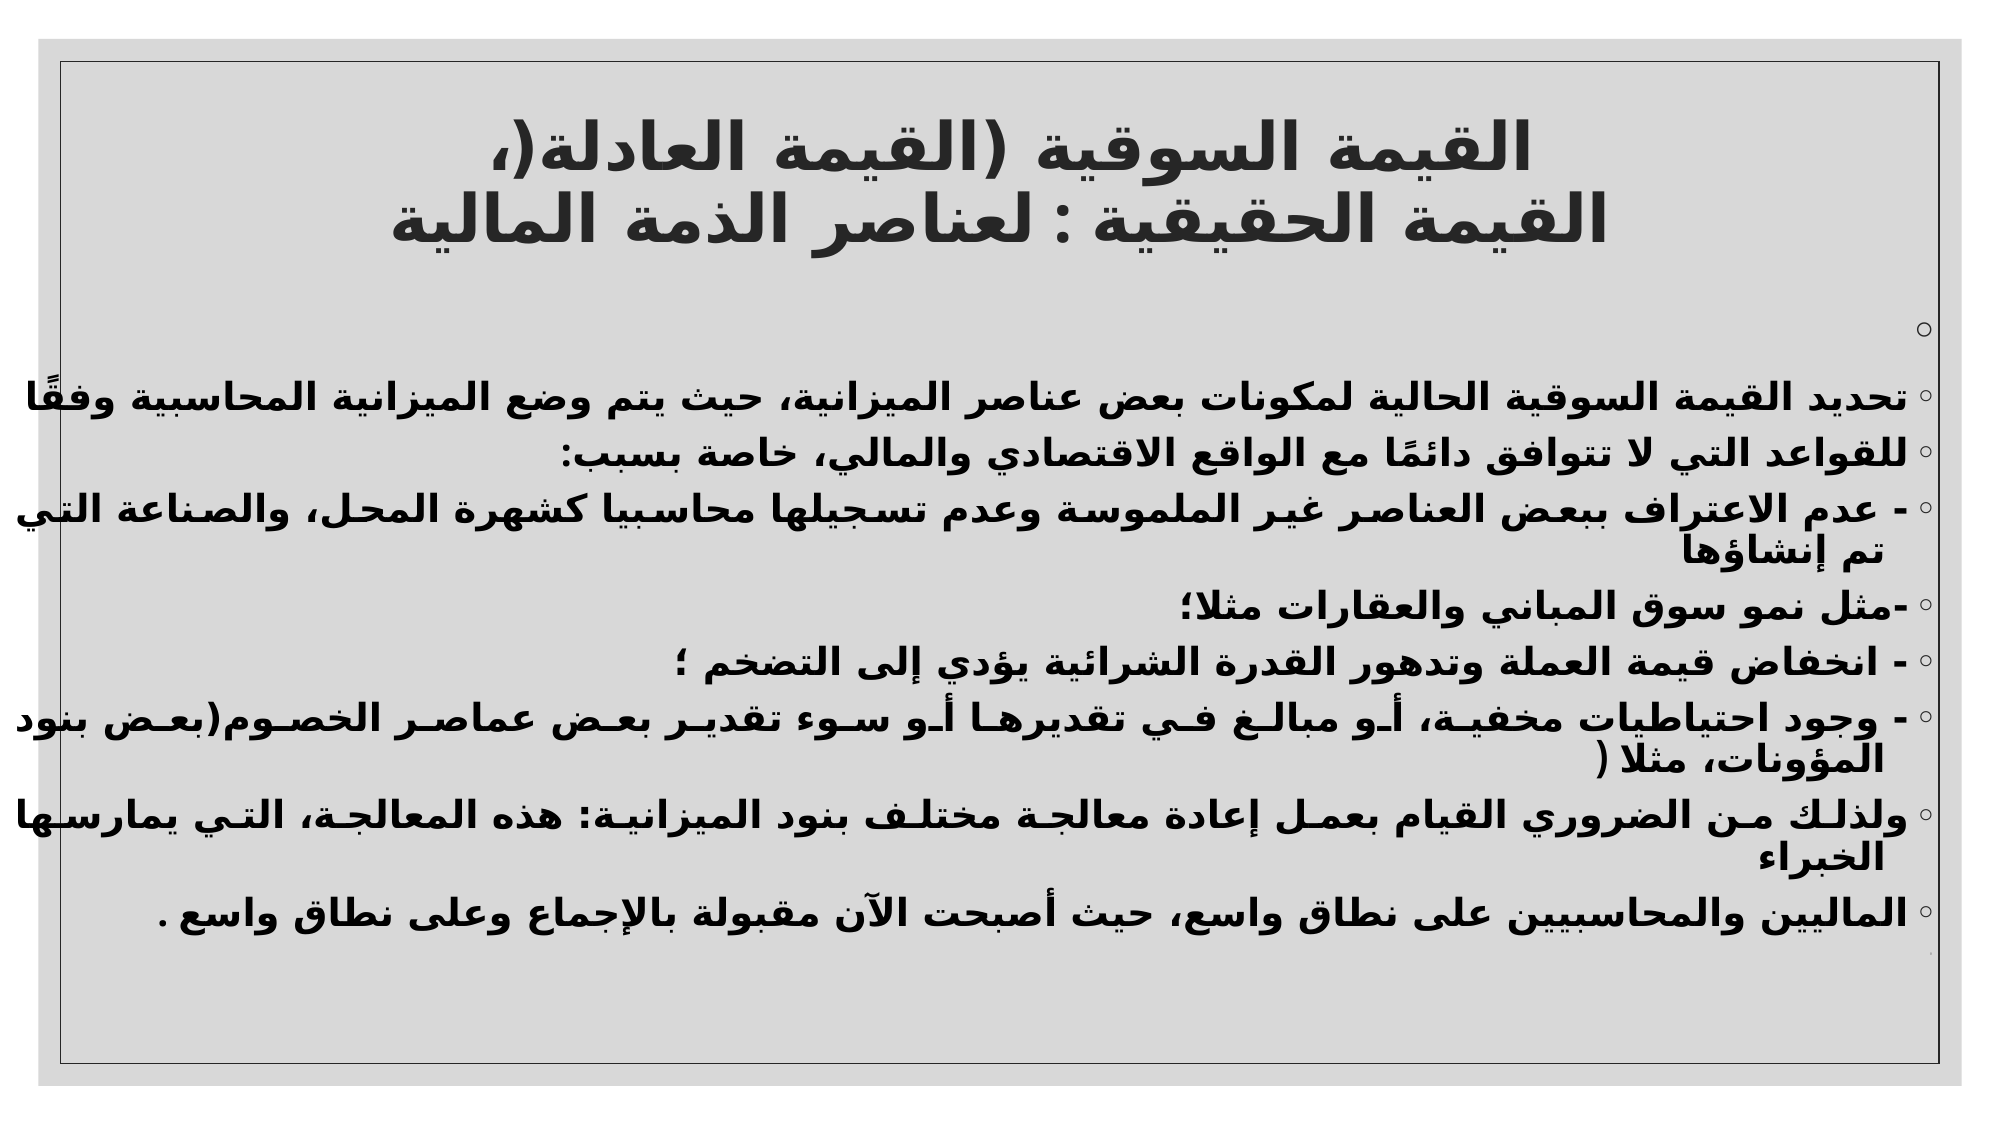

# القيمة السوقية (القيمة العادلة(، القيمة الحقيقية : لعناصر الذمة المالية
تحديد القيمة السوقية الحالية لمكونات بعض عناصر الميزانية، حيث يتم وضع الميزانية المحاسبية وفقًا
للقواعد التي لا تتوافق دائمًا مع الواقع الاقتصادي والمالي، خاصة بسبب:
- عدم الاعتراف ببعض العناصر غير الملموسة وعدم تسجيلها محاسبيا كشهرة المحل، والصناعة التي تم إنشاؤها
-مثل نمو سوق المباني والعقارات مثلا؛
- انخفاض قيمة العملة وتدهور القدرة الشرائية يؤدي إلى التضخم ؛
- وجود احتياطيات مخفية، أو مبالغ في تقديرها أو سوء تقدير بعض عماصر الخصوم(بعض بنود المؤونات، مثلا (
ولذلك من الضروري القيام بعمل إعادة معالجة مختلف بنود الميزانية: هذه المعالجة، التي يمارسها الخبراء
الماليين والمحاسبيين على نطاق واسع، حيث أصبحت الآن مقبولة بالإجماع وعلى نطاق واسع .